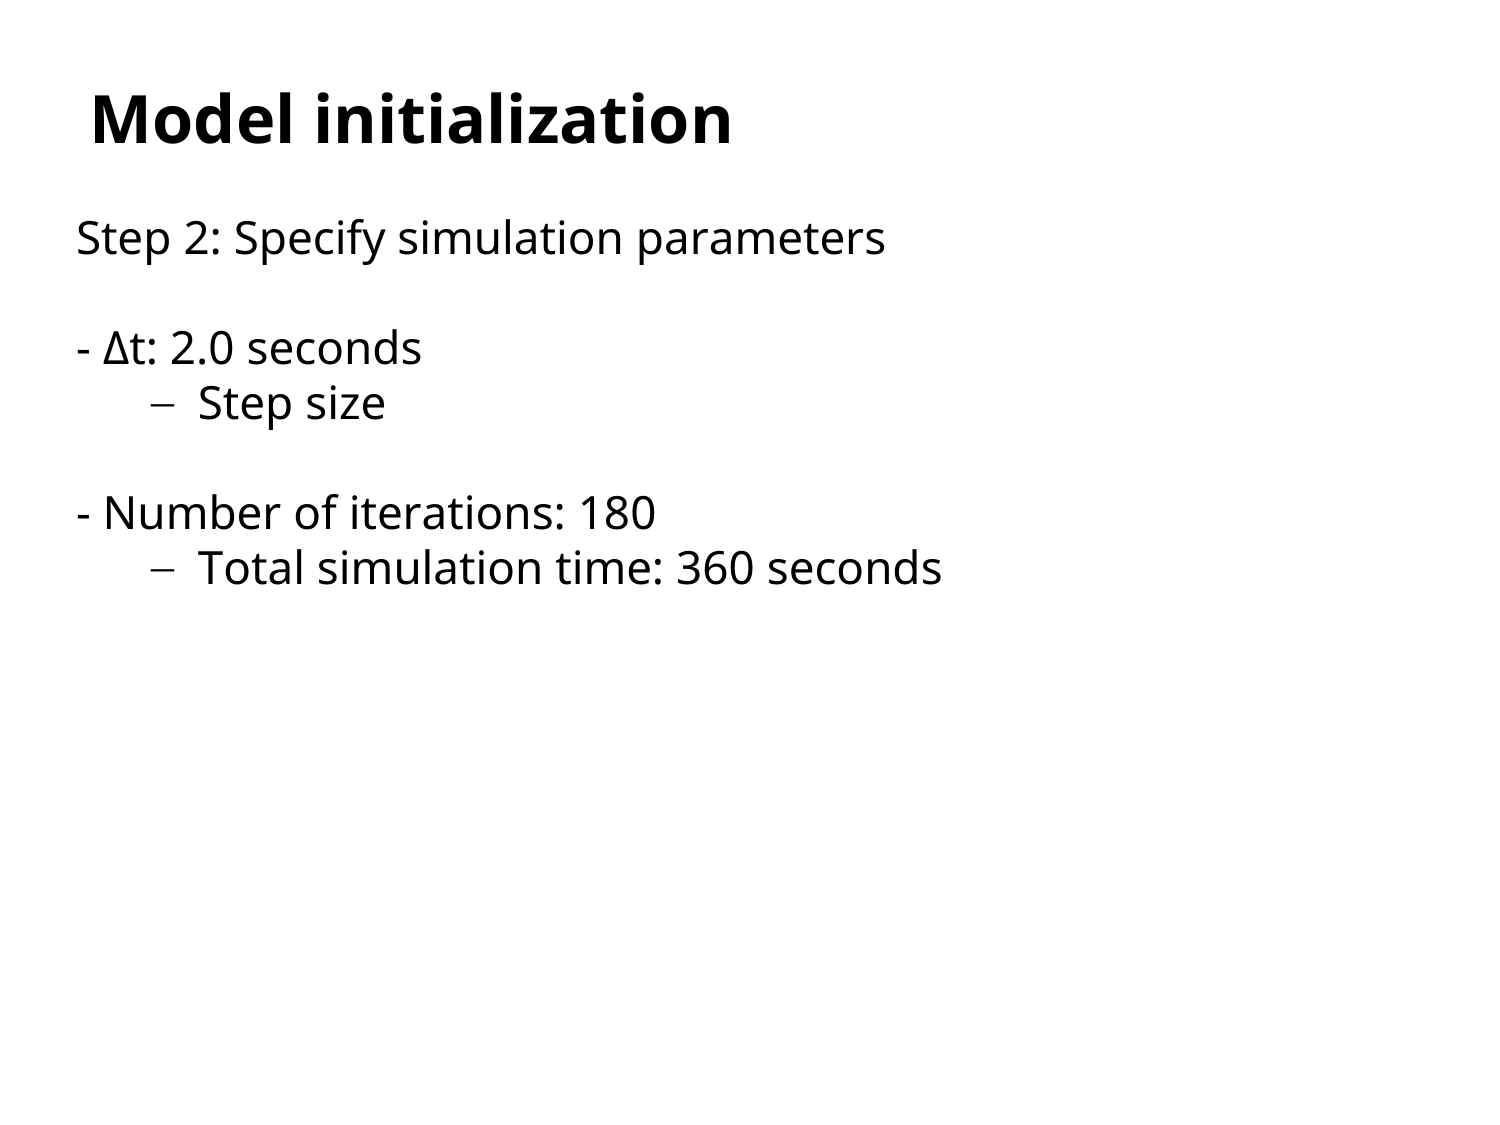

Model initialization
Step 2: Specify simulation parameters
- Δt: 2.0 seconds
Step size
- Number of iterations: 180
Total simulation time: 360 seconds